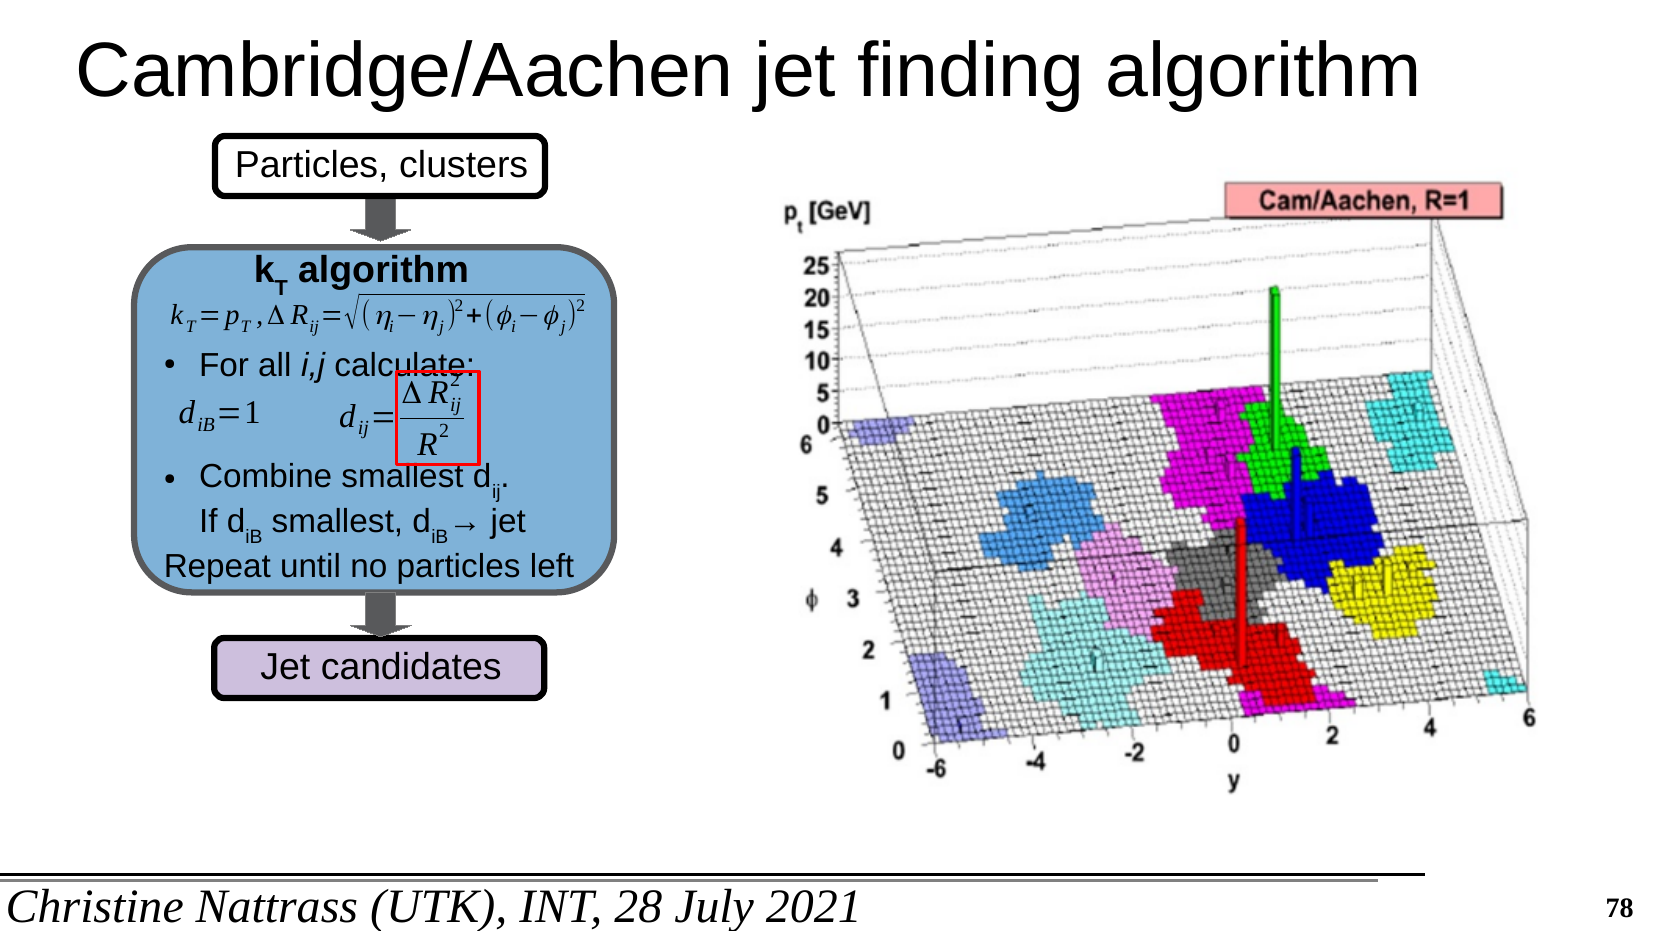

# Cambridge/Aachen jet finding algorithm
Particles, clusters
kT algorithm
For all i,j calculate:
Combine smallest dij.
If diB smallest, diB→ jet
Repeat until no particles left
Jet candidates